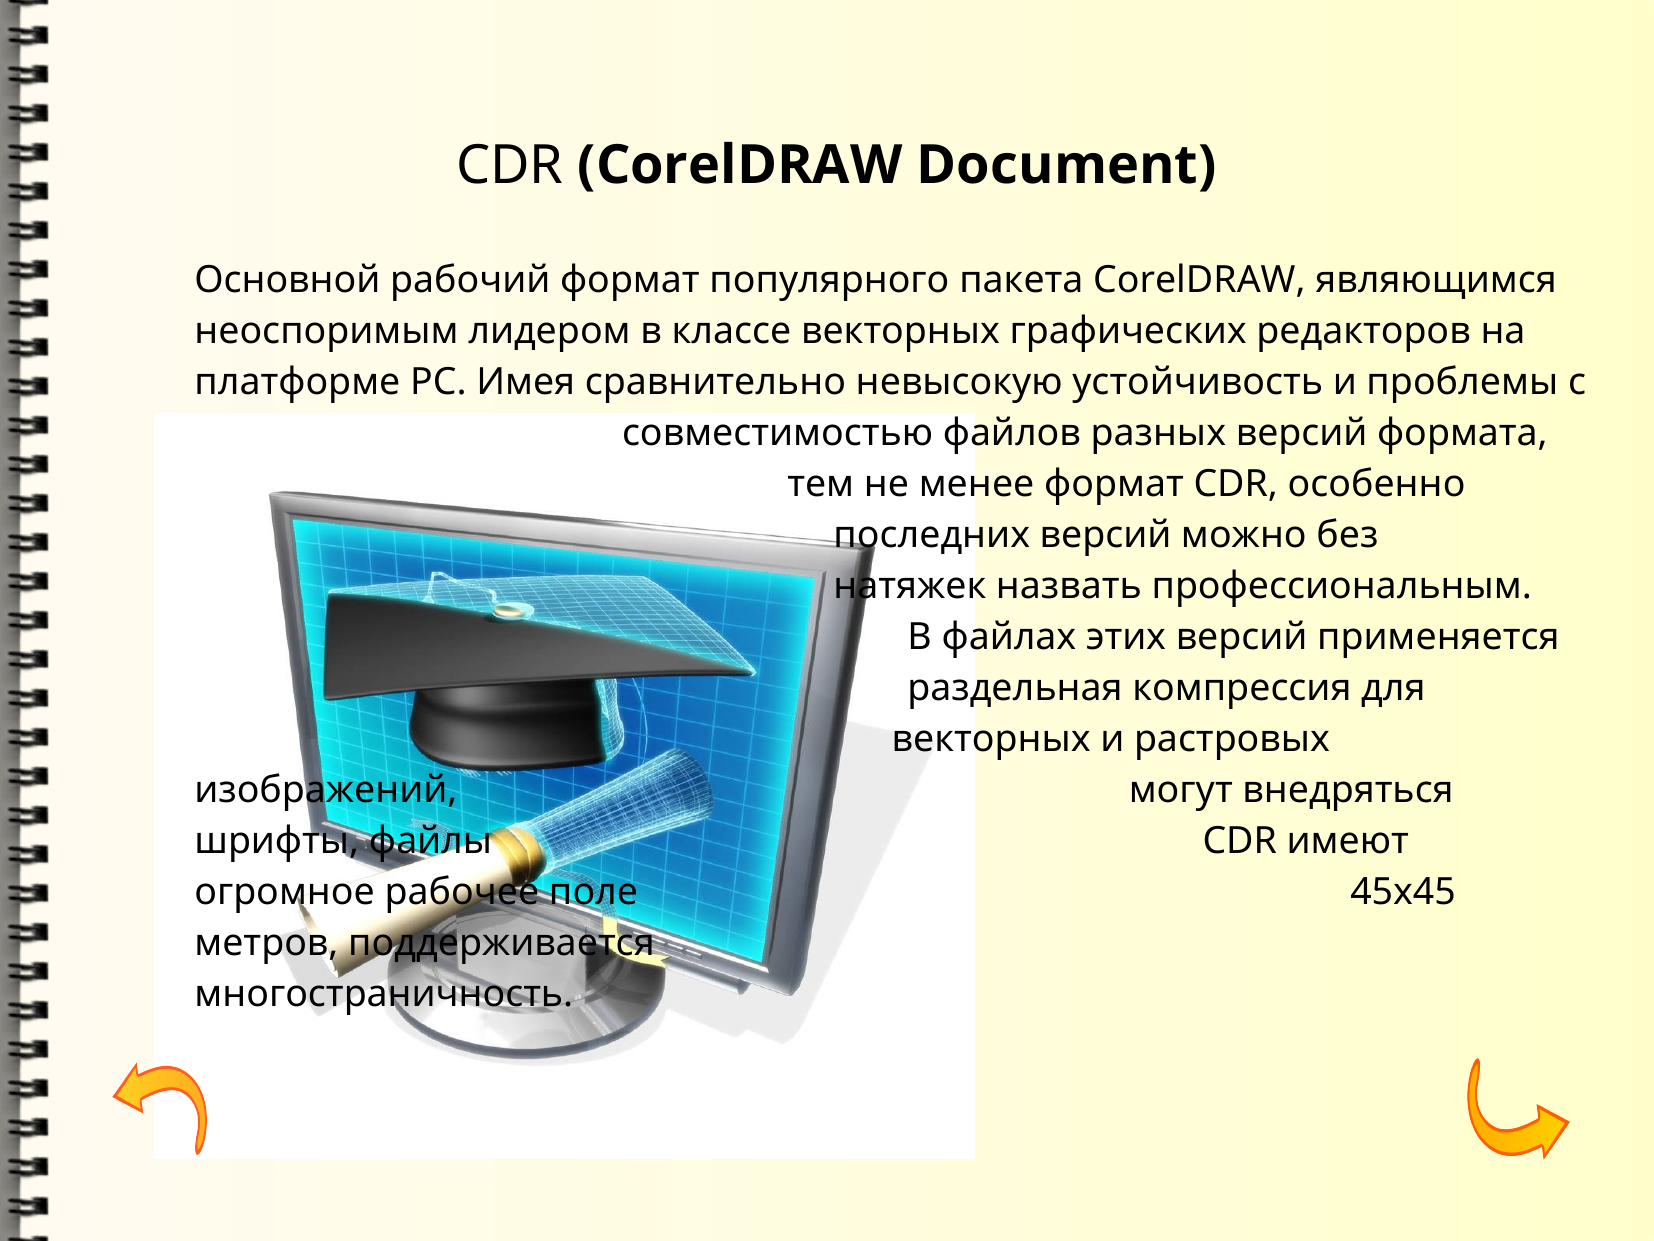

# CDR (CorelDRAW Document)
Основной рабочий формат популярного пакета CorelDRAW, являющимся неоспоримым лидером в классе векторных графических редакторов на платформе РС. Имея сравнительно невысокую устойчивость и проблемы с совместимостью файлов разных версий формата, тем не менее формат CDR, особенно 									 последних версий можно без 										 натяжек назвать профессиональным. 									 В файлах этих версий применяется 									 раздельная компрессия для 										 векторных и растровых изображений, 									 могут внедряться шрифты, файлы 									 CDR имеют огромное рабочее поле 									 45х45 метров, поддерживается 										 многостраничность.